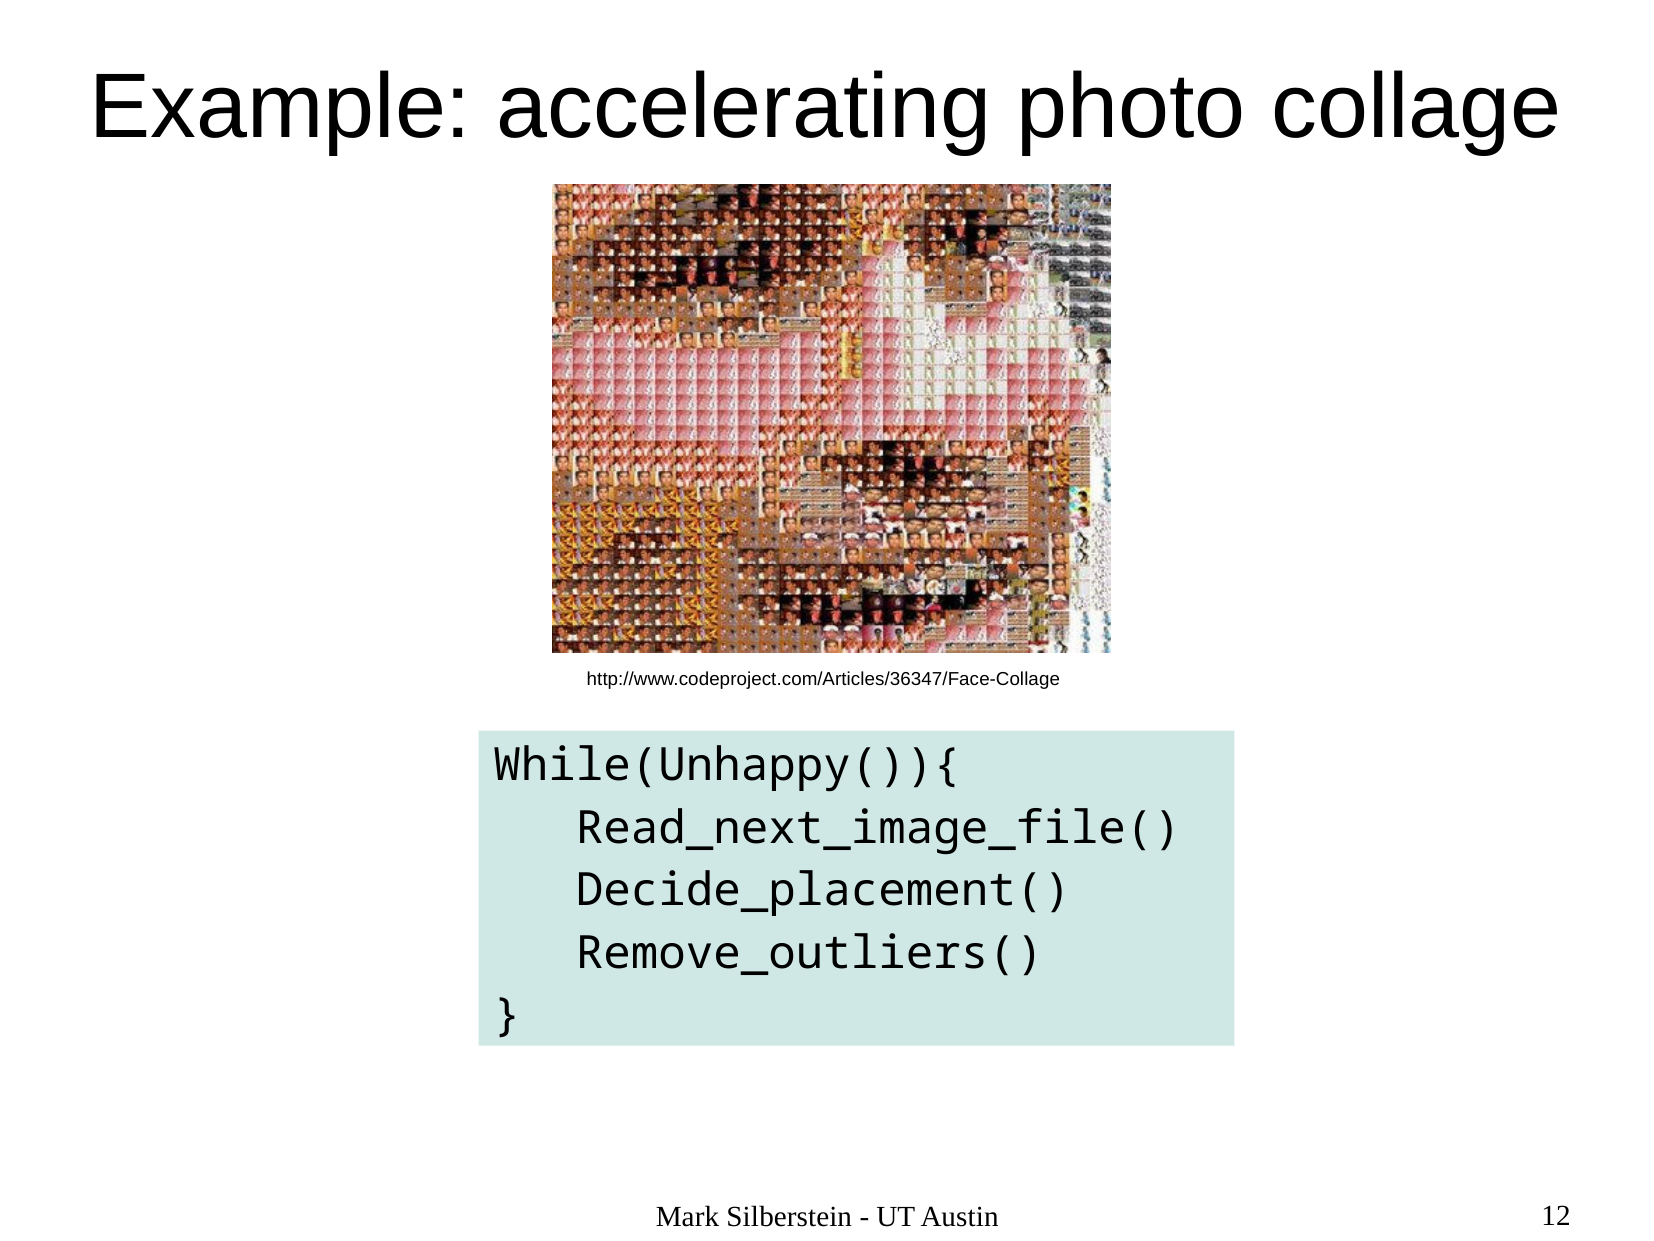

# Example: accelerating photo collage
http://www.codeproject.com/Articles/36347/Face-Collage
While(Unhappy()){
 Read_next_image_file()
 Decide_placement()
 Remove_outliers()
}
12
Mark Silberstein - UT Austin